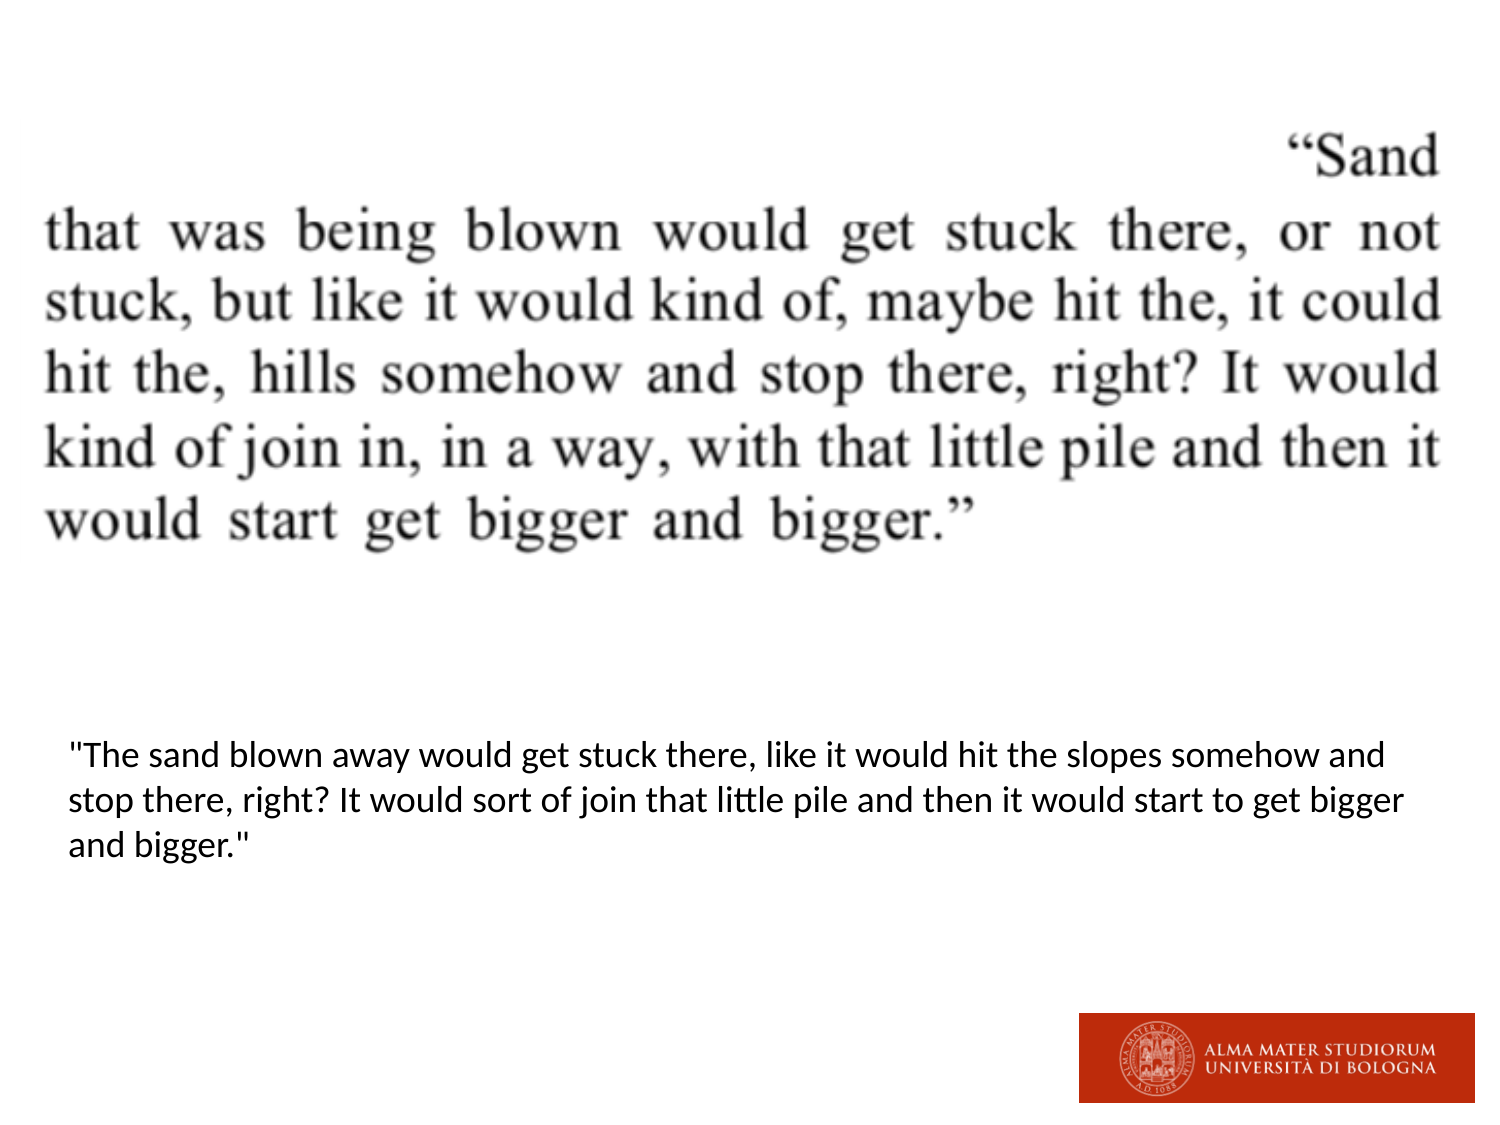

"The sand blown away would get stuck there, like it would hit the slopes somehow and stop there, right? It would sort of join that little pile and then it would start to get bigger and bigger."